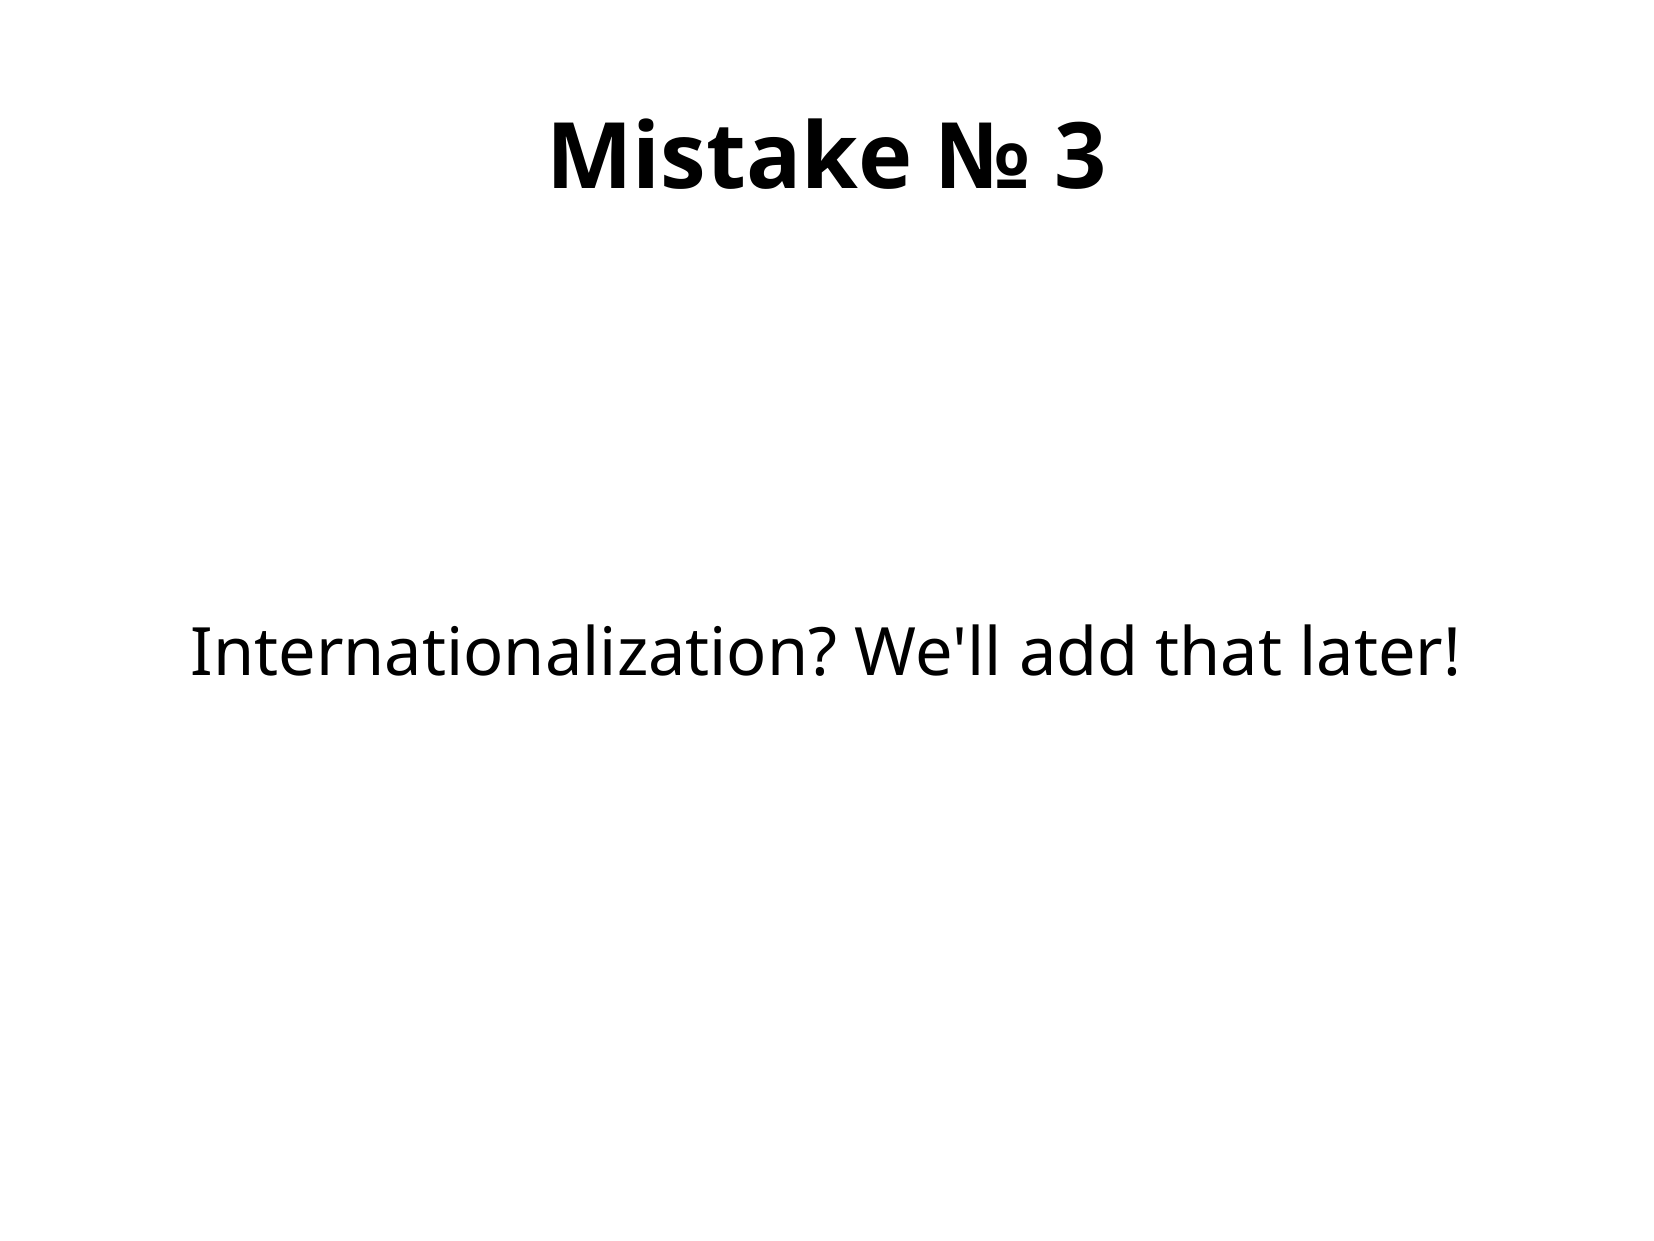

# Mistake № 3
Internationalization? We'll add that later!